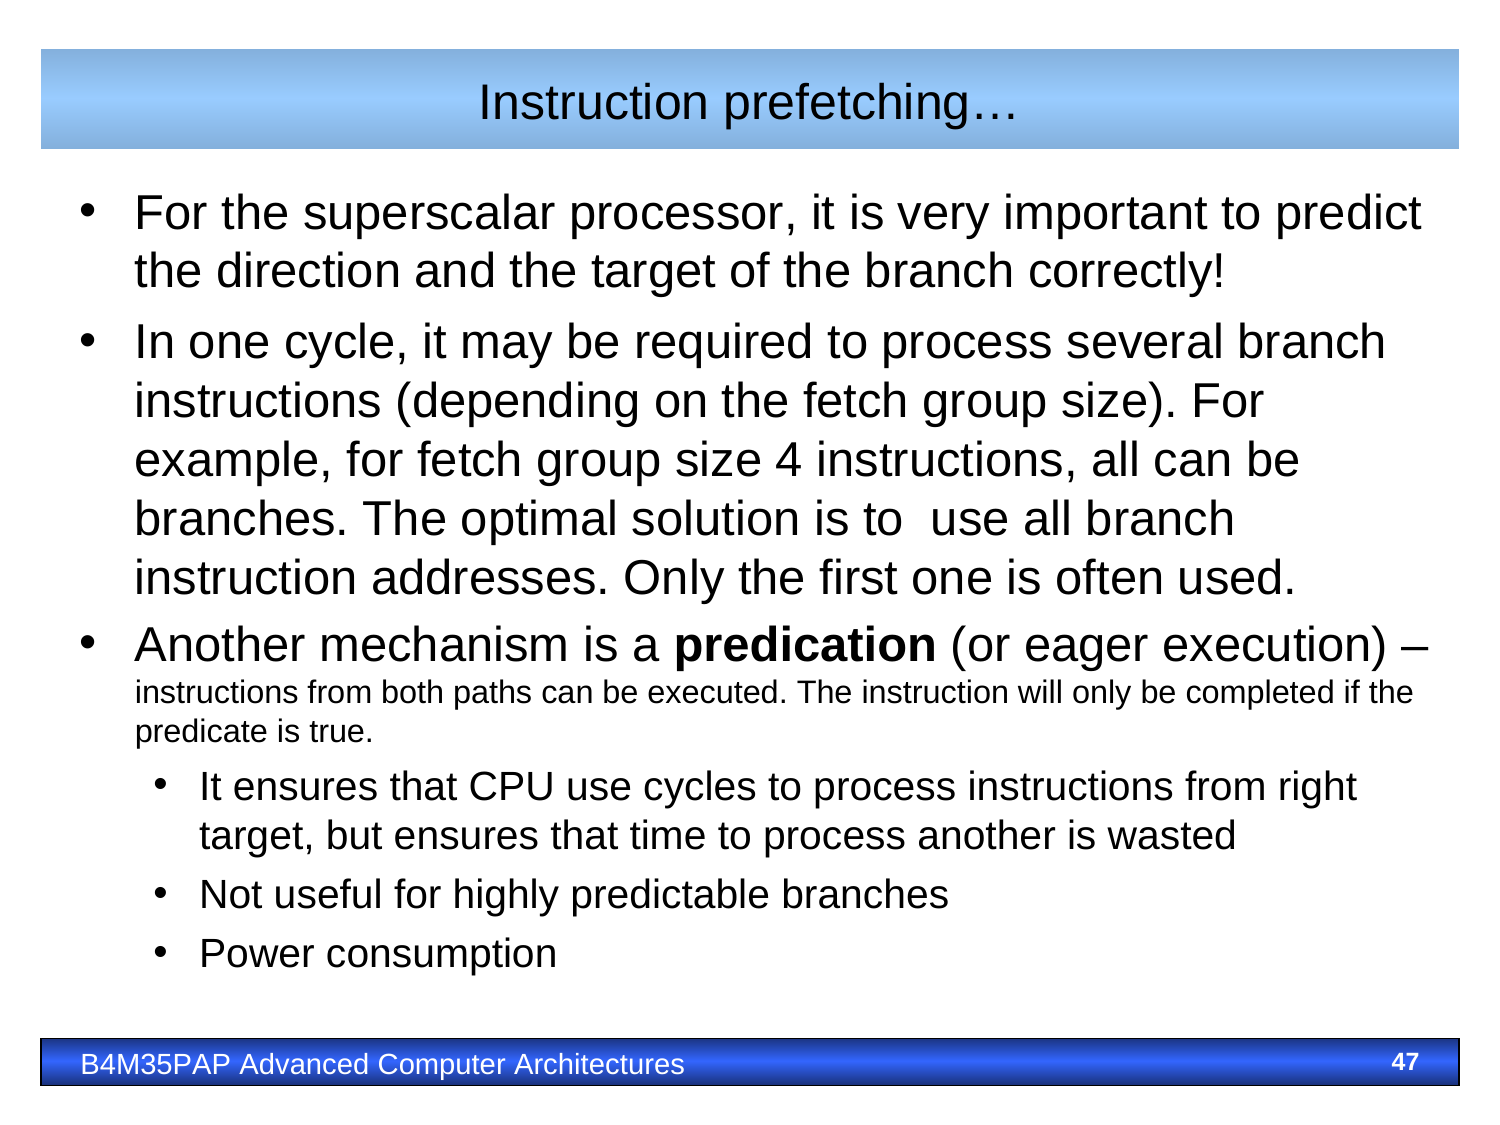

# Instruction prefetching…
For the superscalar processor, it is very important to predict the direction and the target of the branch correctly!
In one cycle, it may be required to process several branch instructions (depending on the fetch group size). For example, for fetch group size 4 instructions, all can be branches. The optimal solution is to use all branch instruction addresses. Only the first one is often used.
Another mechanism is a predication (or eager execution) – instructions from both paths can be executed. The instruction will only be completed if the predicate is true.
It ensures that CPU use cycles to process instructions from right target, but ensures that time to process another is wasted
Not useful for highly predictable branches
Power consumption